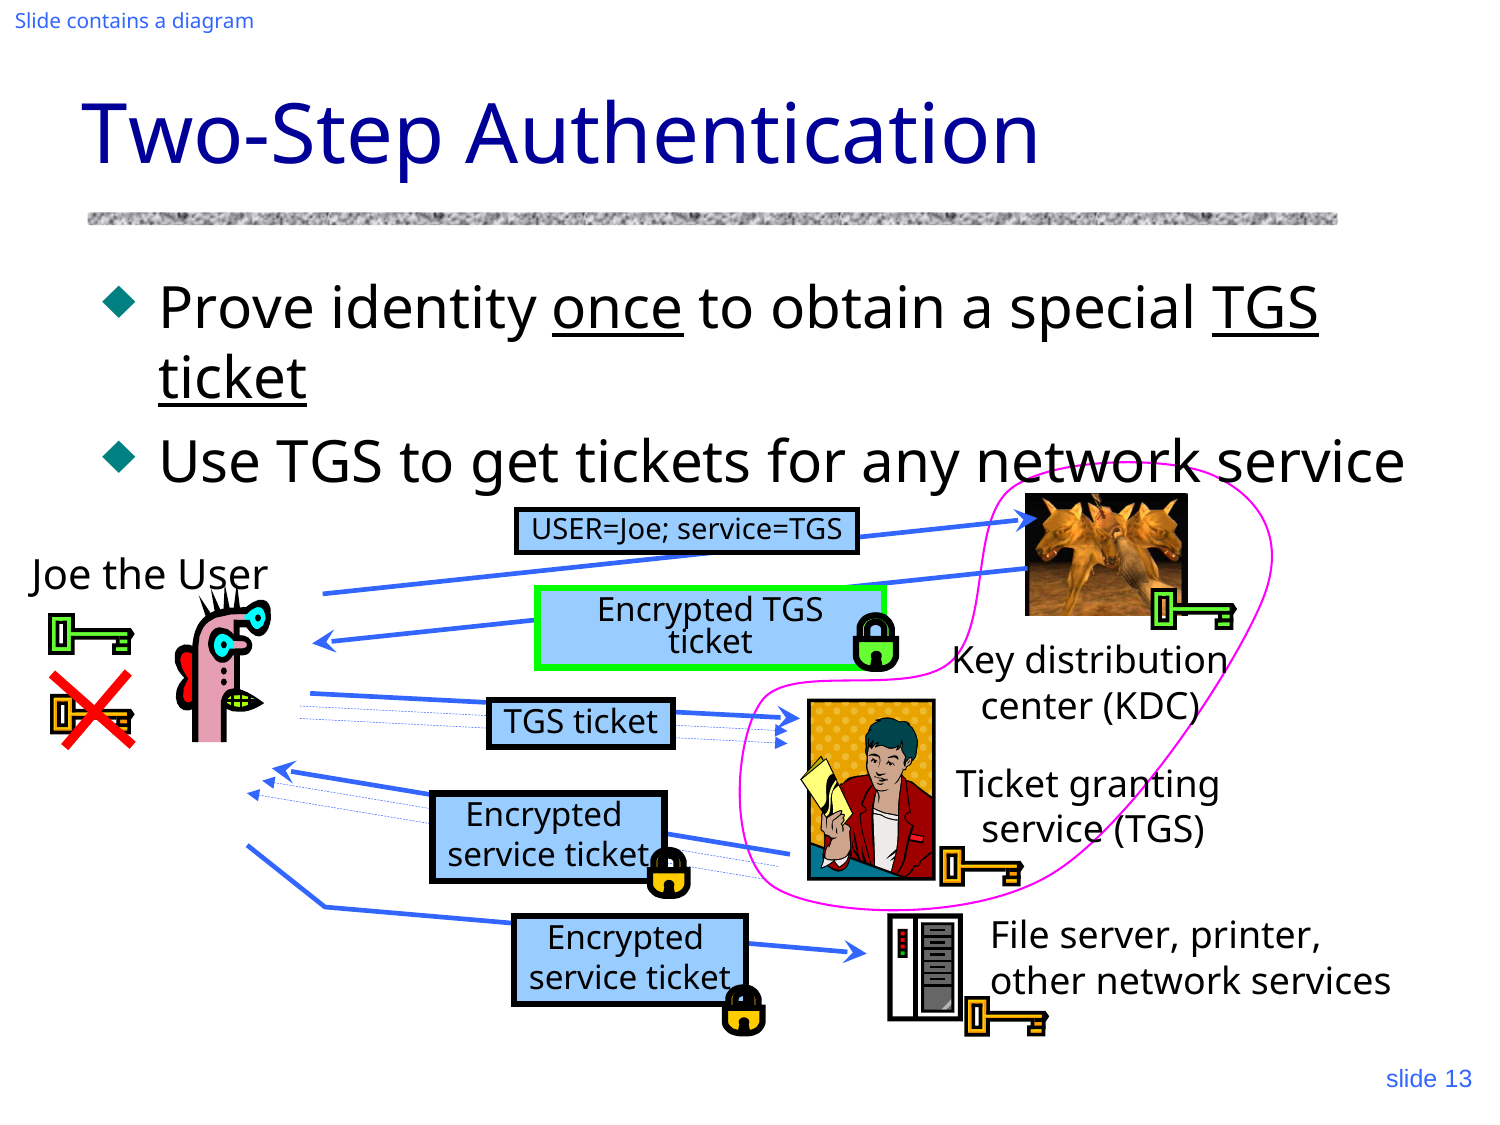

Slide contains a diagram
Two-Step Authentication
Prove identity once to obtain a special TGS ticket
Use TGS to get tickets for any network service
USER=Joe; service=TGS
Joe the User
Encrypted TGS ticket
Key distribution
center (KDC)
TGS ticket
Ticket granting
service (TGS)
Encrypted
service ticket
File server, printer,
other network services
Encrypted
service ticket
slide